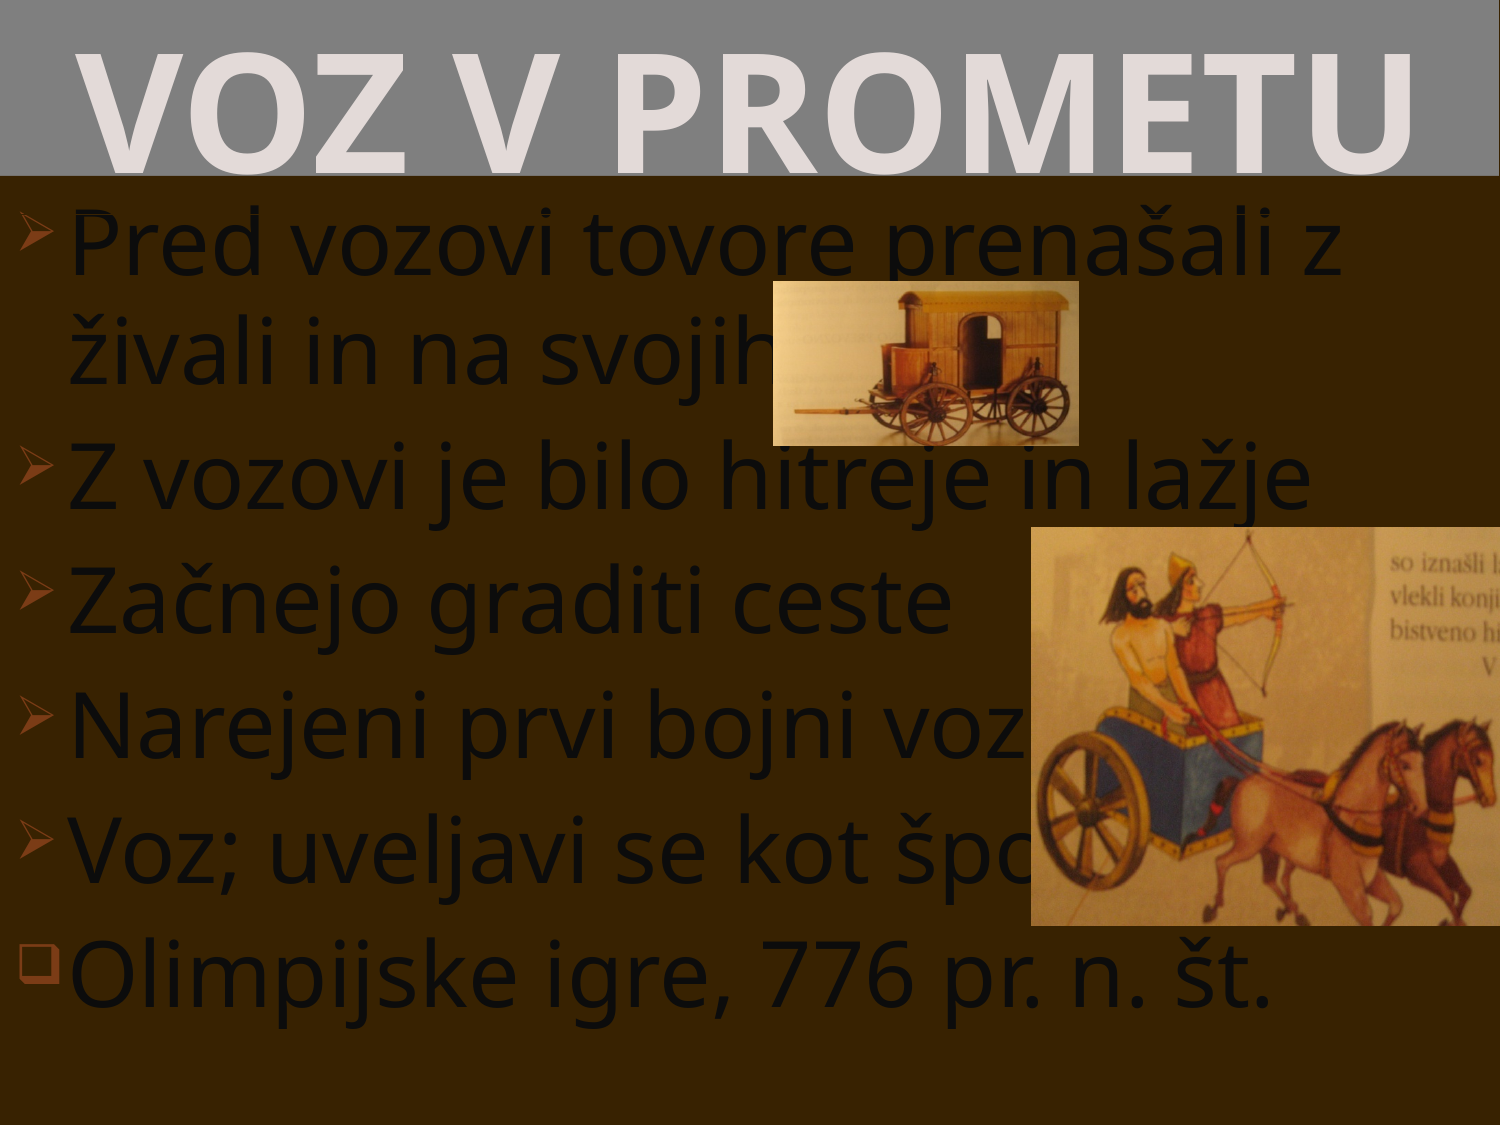

#
VOZ V PROMETU
Pred vozovi tovore prenašali z živali in na svojih hrbtih
Z vozovi je bilo hitreje in lažje
Začnejo graditi ceste
Narejeni prvi bojni vozovi
Voz; uveljavi se kot šport
Olimpijske igre, 776 pr. n. št.